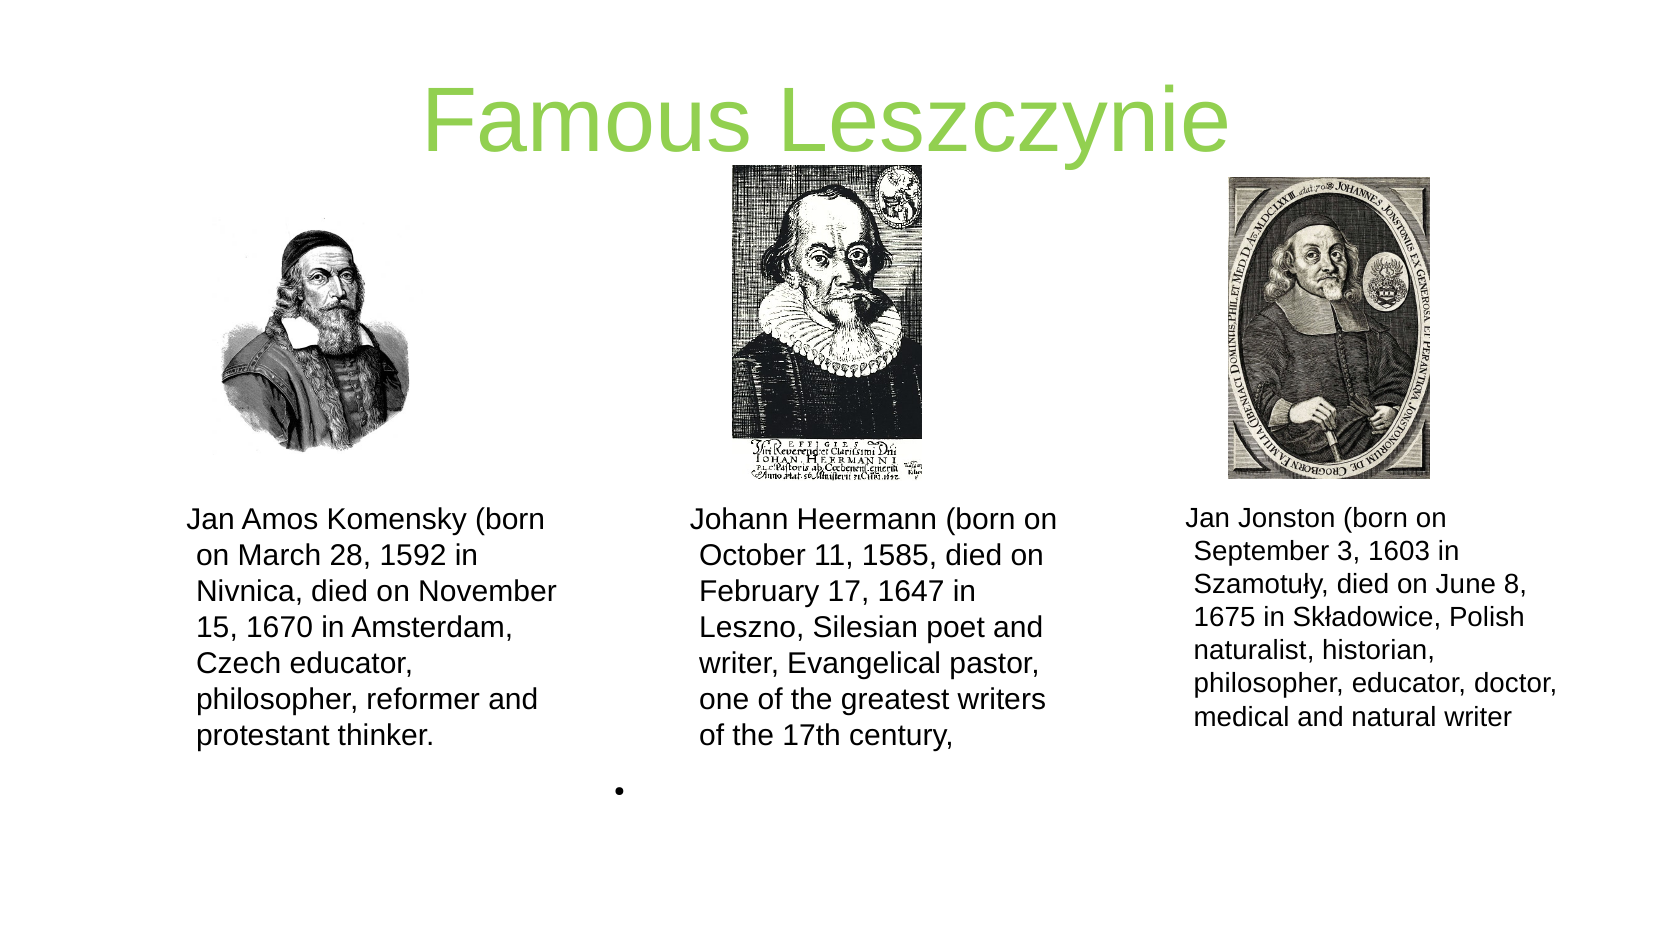

# Famous Leszczynie
 Jan Amos Komensky (born on March 28, 1592 in Nivnica, died on November 15, 1670 in Amsterdam, Czech educator, philosopher, reformer and protestant thinker.
 Johann Heermann (born on October 11, 1585, died on February 17, 1647 in Leszno, Silesian poet and writer, Evangelical pastor, one of the greatest writers of the 17th century,
 Jan Jonston (born on September 3, 1603 in Szamotuły, died on June 8, 1675 in Składowice, Polish naturalist, historian, philosopher, educator, doctor, medical and natural writer